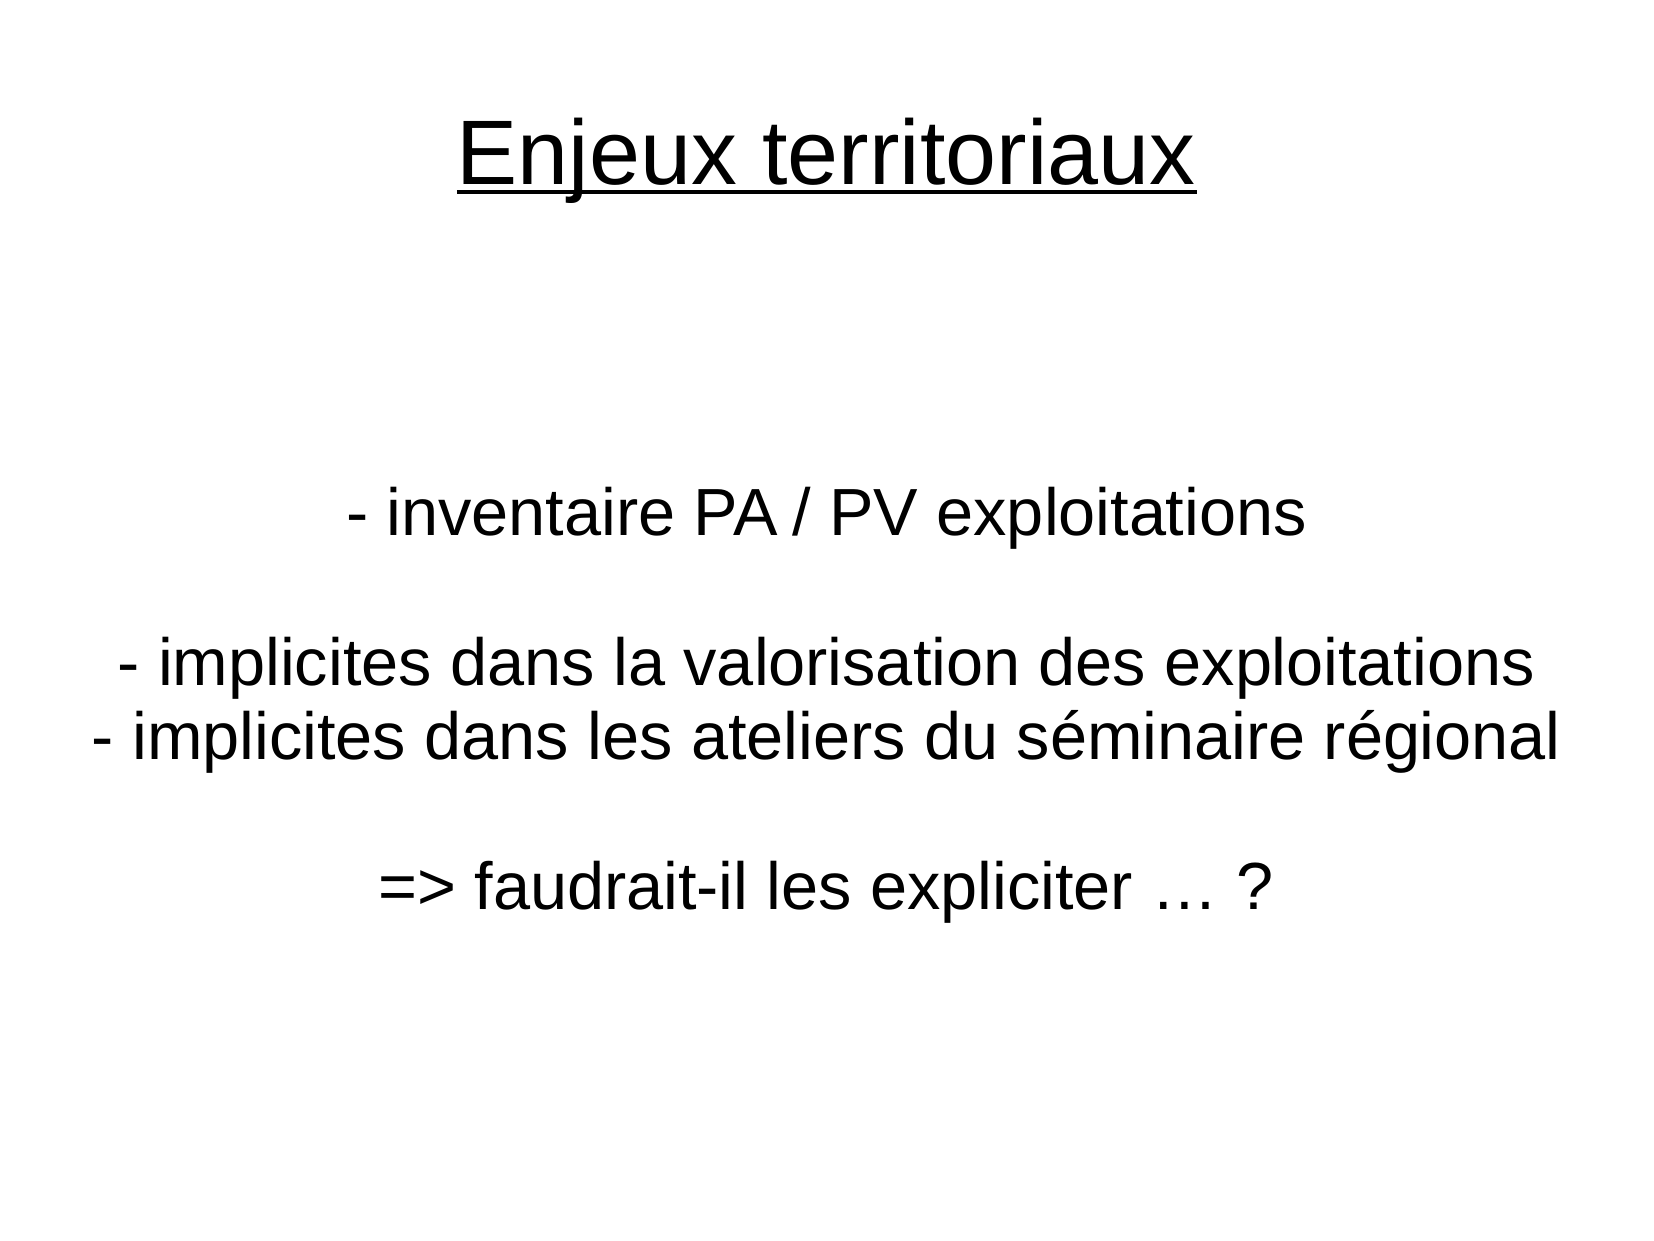

# Enjeux territoriaux
- inventaire PA / PV exploitations
- implicites dans la valorisation des exploitations
- implicites dans les ateliers du séminaire régional
=> faudrait-il les expliciter … ?